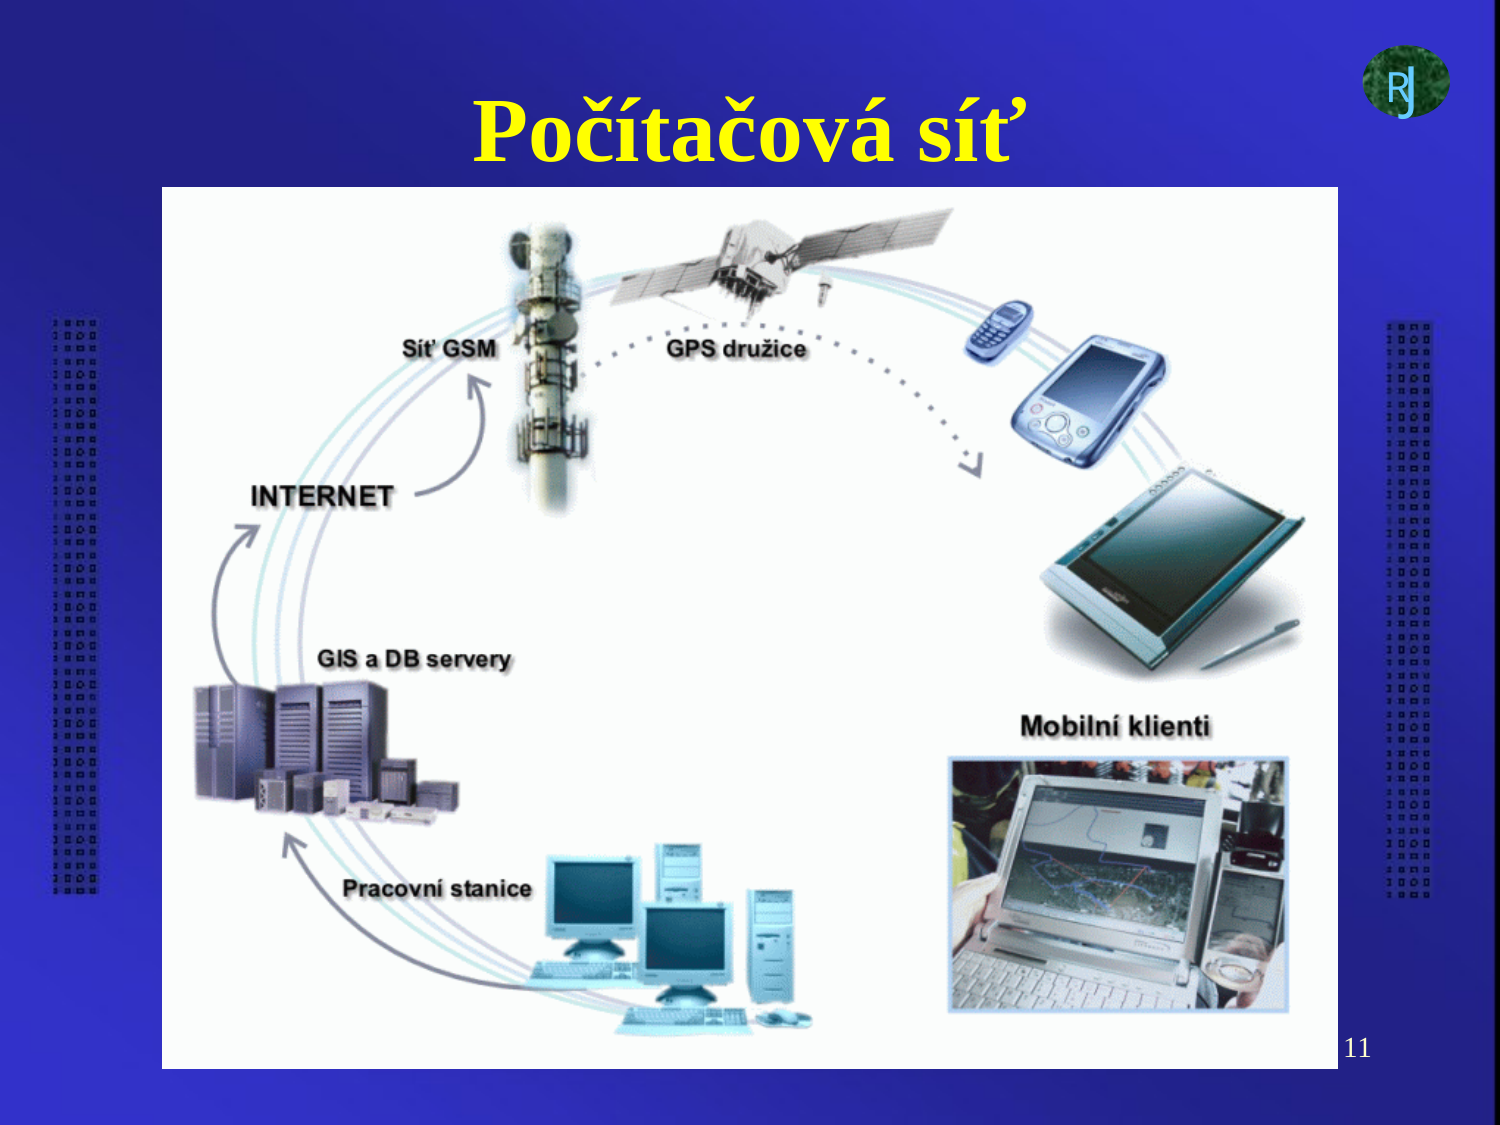

# Počítačová síť
J
R
Růžička, J.: Tvorba WWW stránek